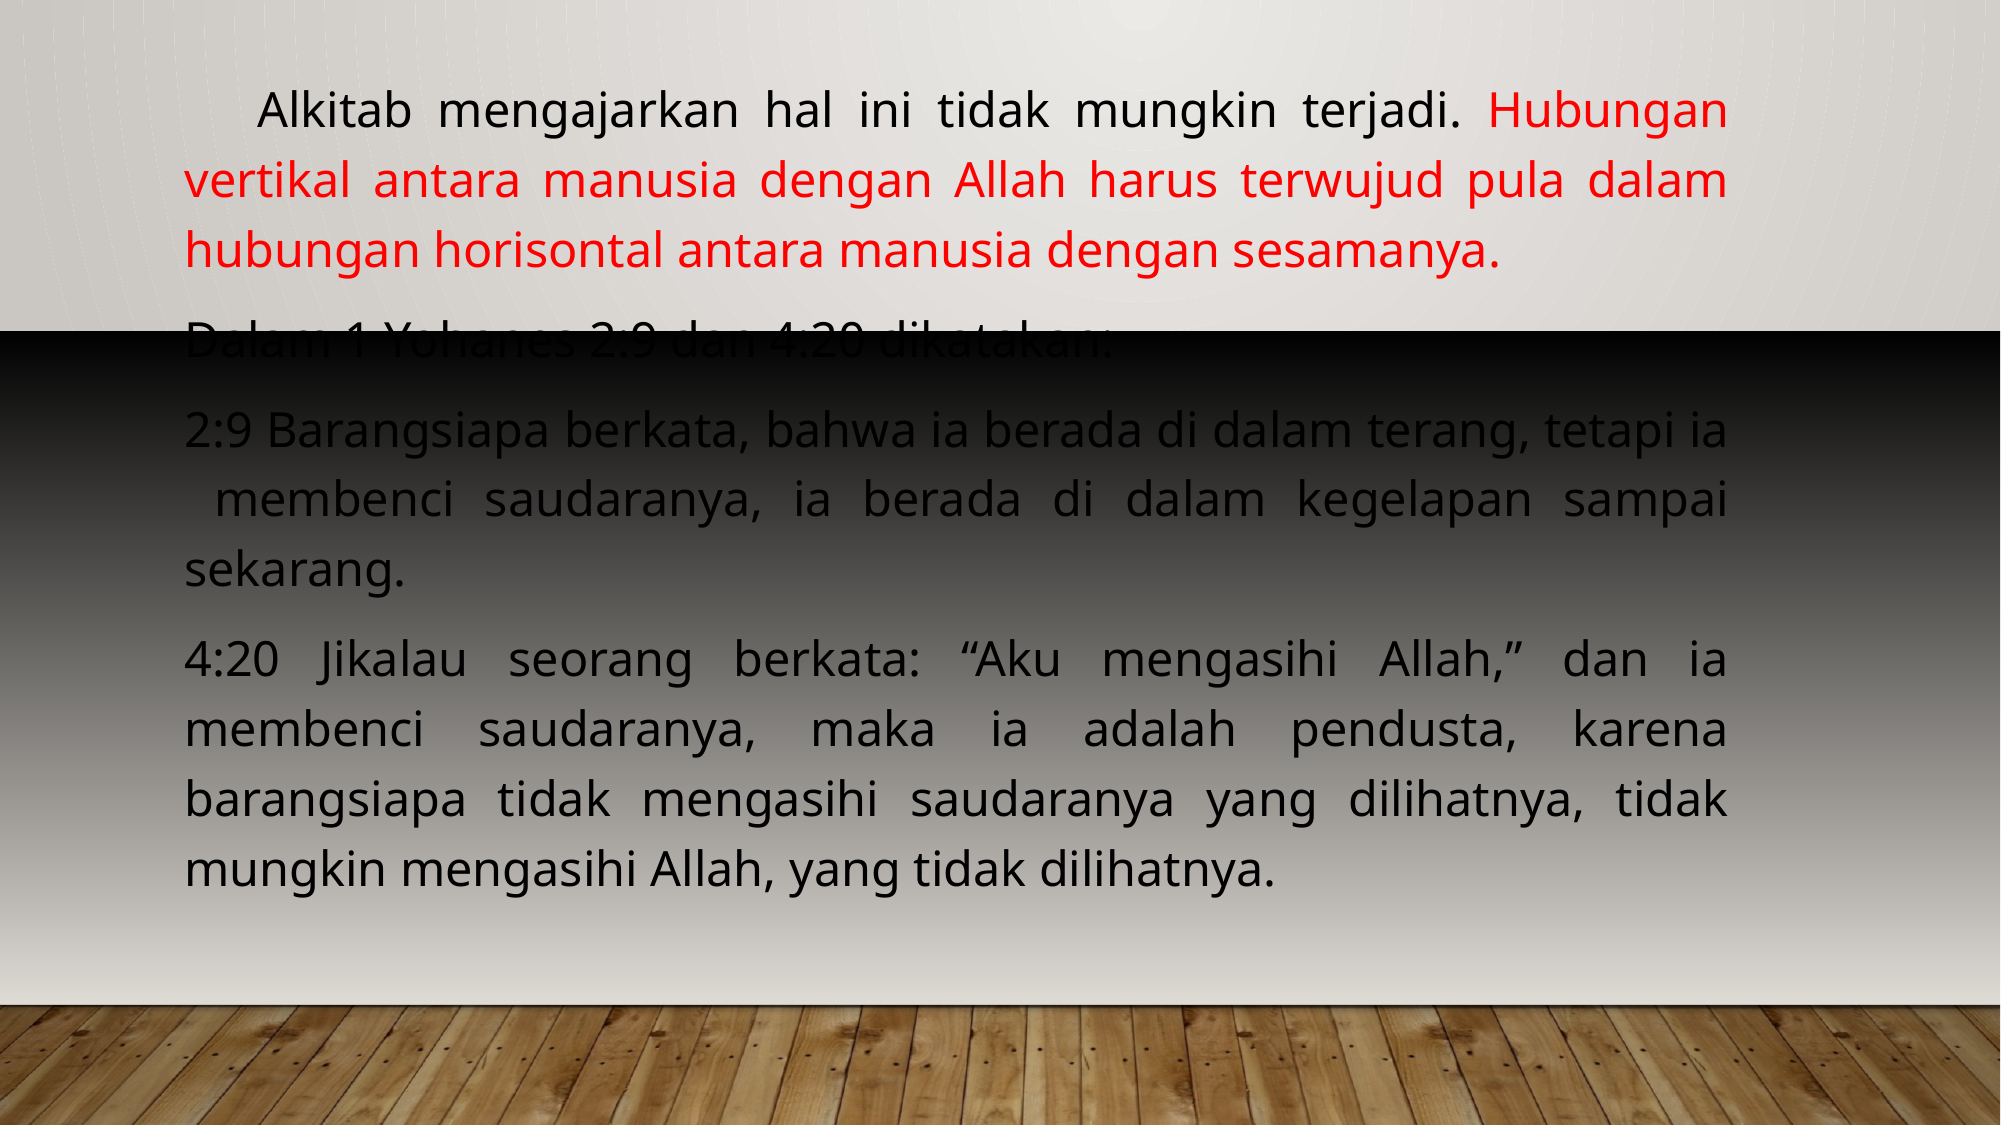

# Alkitab mengajarkan hal ini tidak mungkin terjadi. Hubungan vertikal antara manusia dengan Allah harus terwujud pula dalam hubungan horisontal antara manusia dengan sesamanya.
Dalam 1 Yohanes 2:9 dan 4:20 dikatakan:
2:9 Barangsiapa berkata, bahwa ia berada di dalam terang, tetapi ia membenci saudaranya, ia berada di dalam kegelapan sampai sekarang.
4:20 Jikalau seorang berkata: “Aku mengasihi Allah,” dan ia membenci saudaranya, maka ia adalah pendusta, karena barangsiapa tidak mengasihi saudaranya yang dilihatnya, tidak mungkin mengasihi Allah, yang tidak dilihatnya.